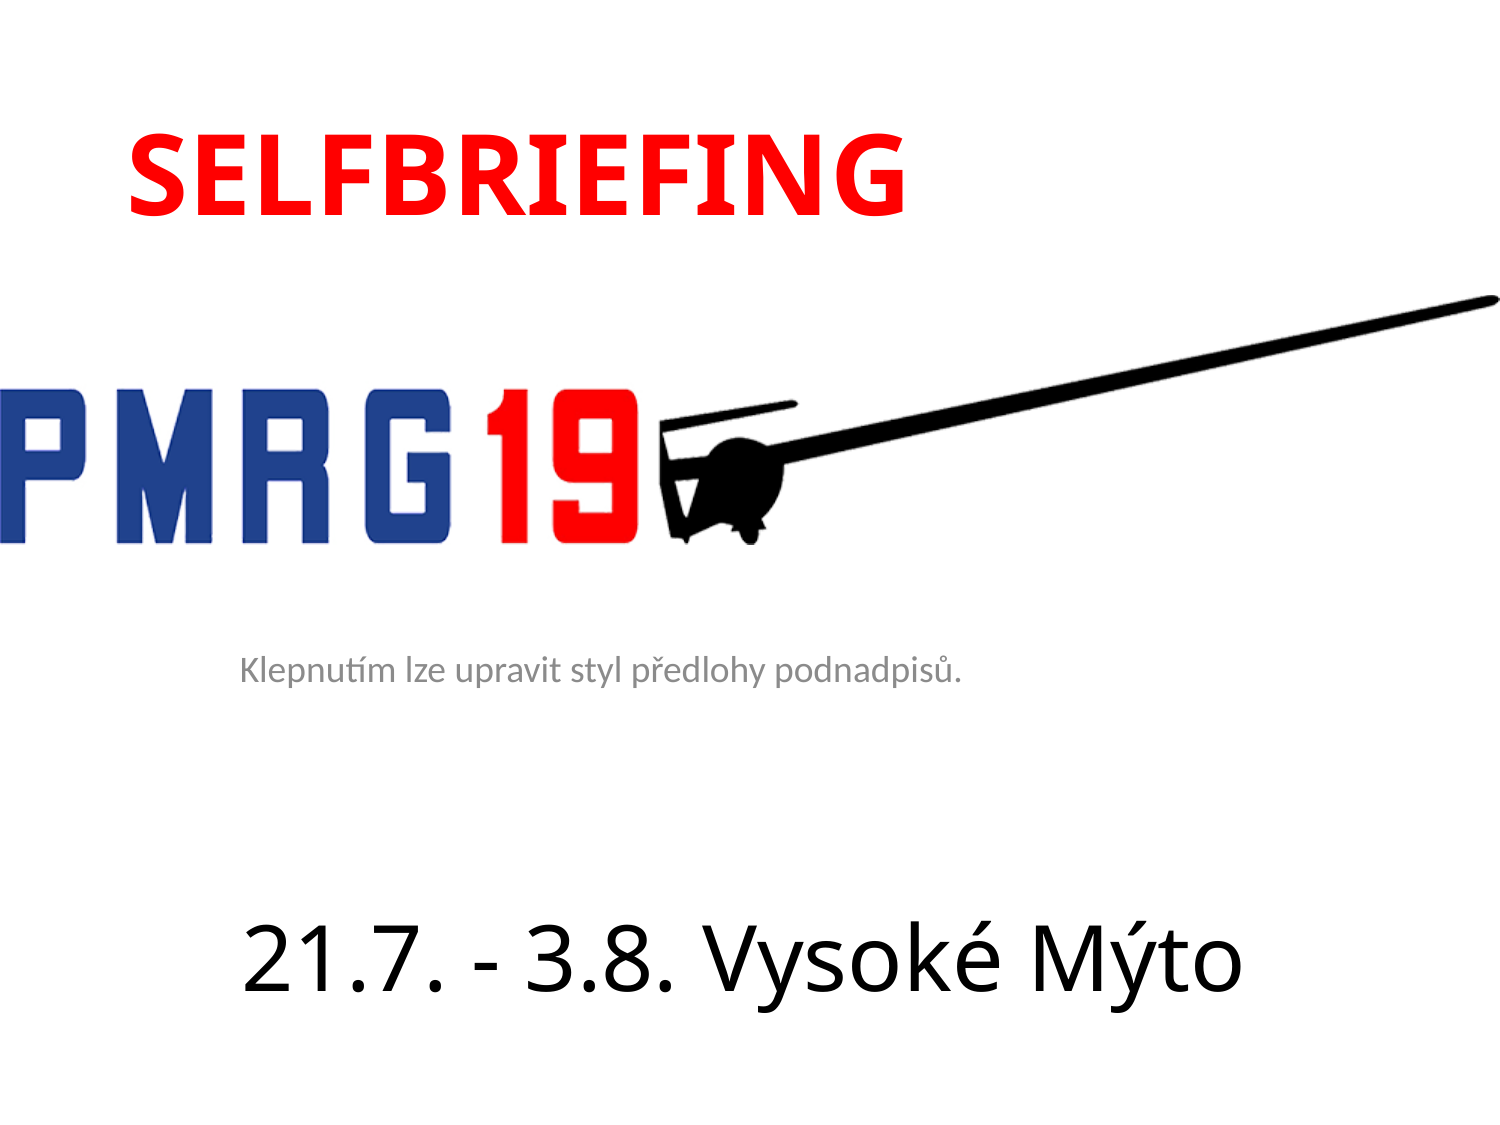

SELFBRIEFING
# 21.7. - 3.8. Vysoké Mýto